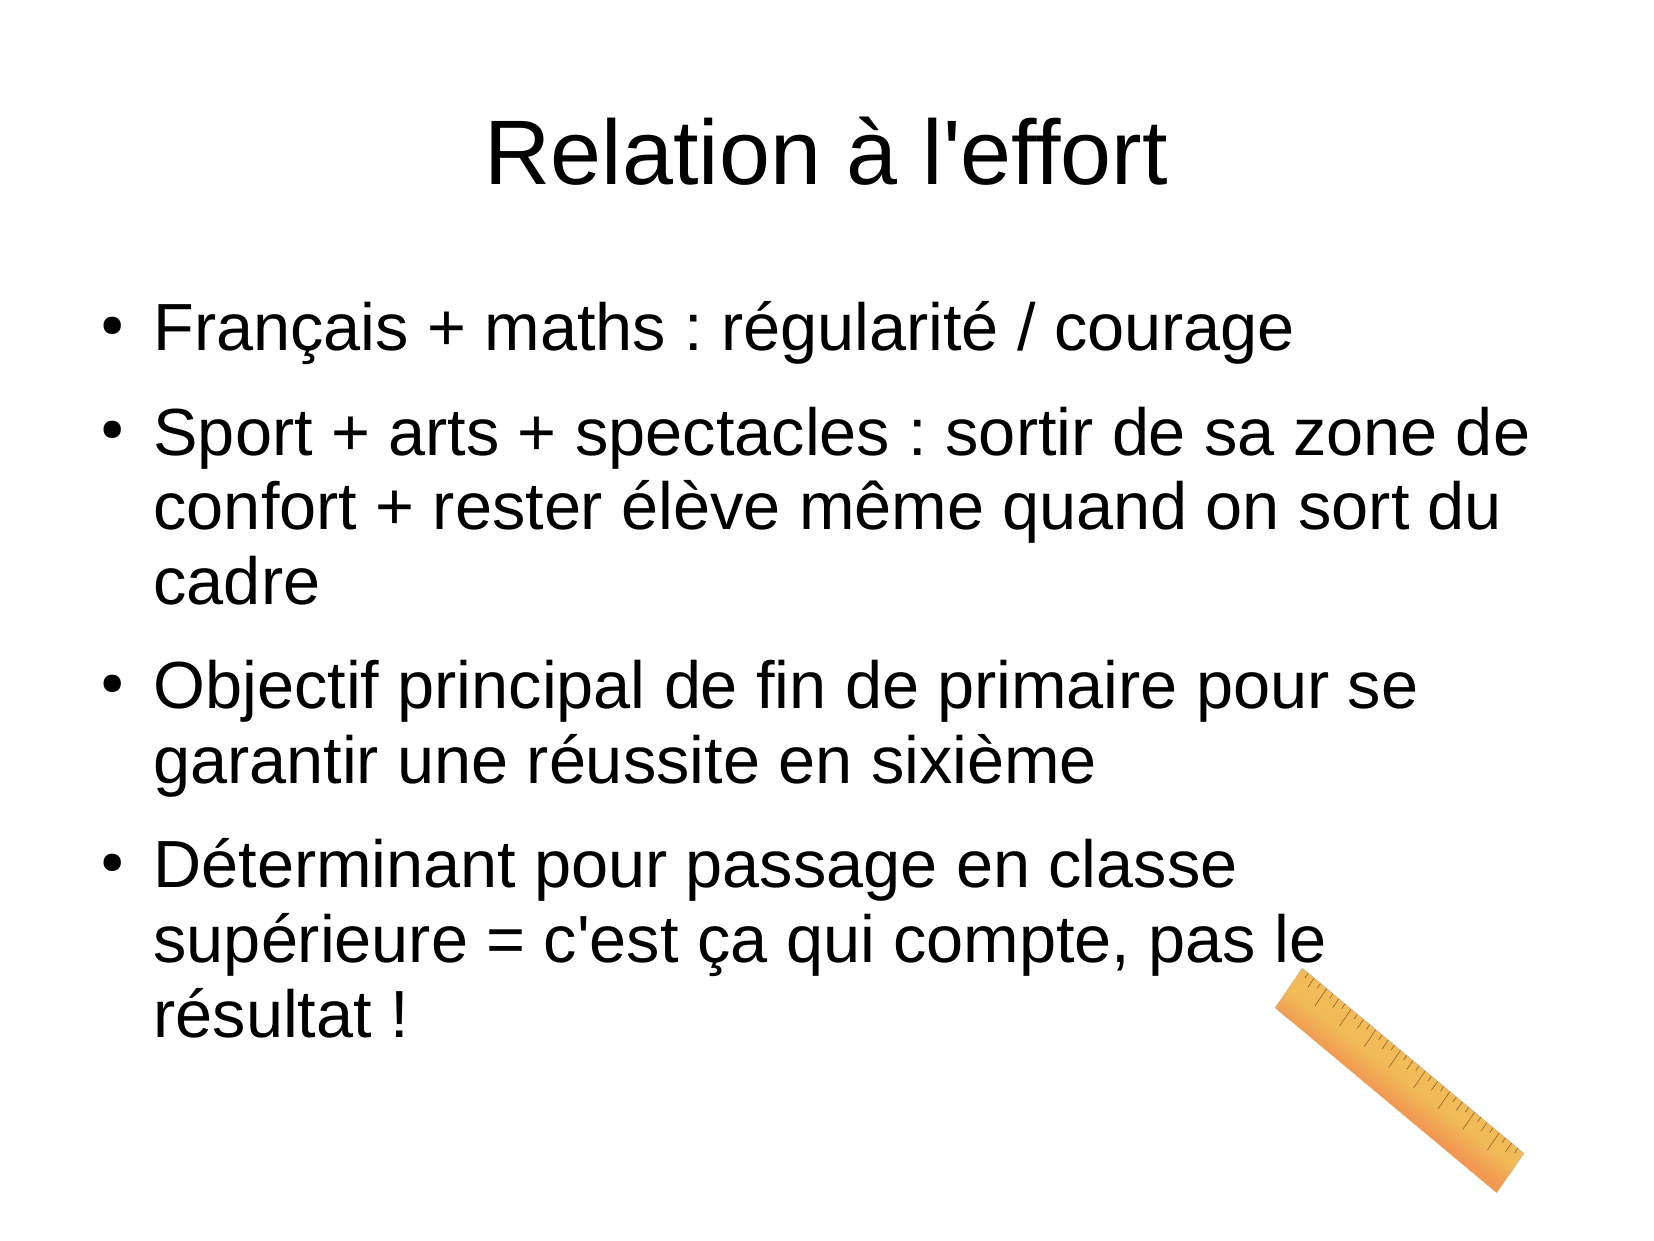

# Relation à l'effort
Français + maths : régularité / courage
Sport + arts + spectacles : sortir de sa zone de confort + rester élève même quand on sort du cadre
Objectif principal de fin de primaire pour se garantir une réussite en sixième
Déterminant pour passage en classe supérieure = c'est ça qui compte, pas le résultat !